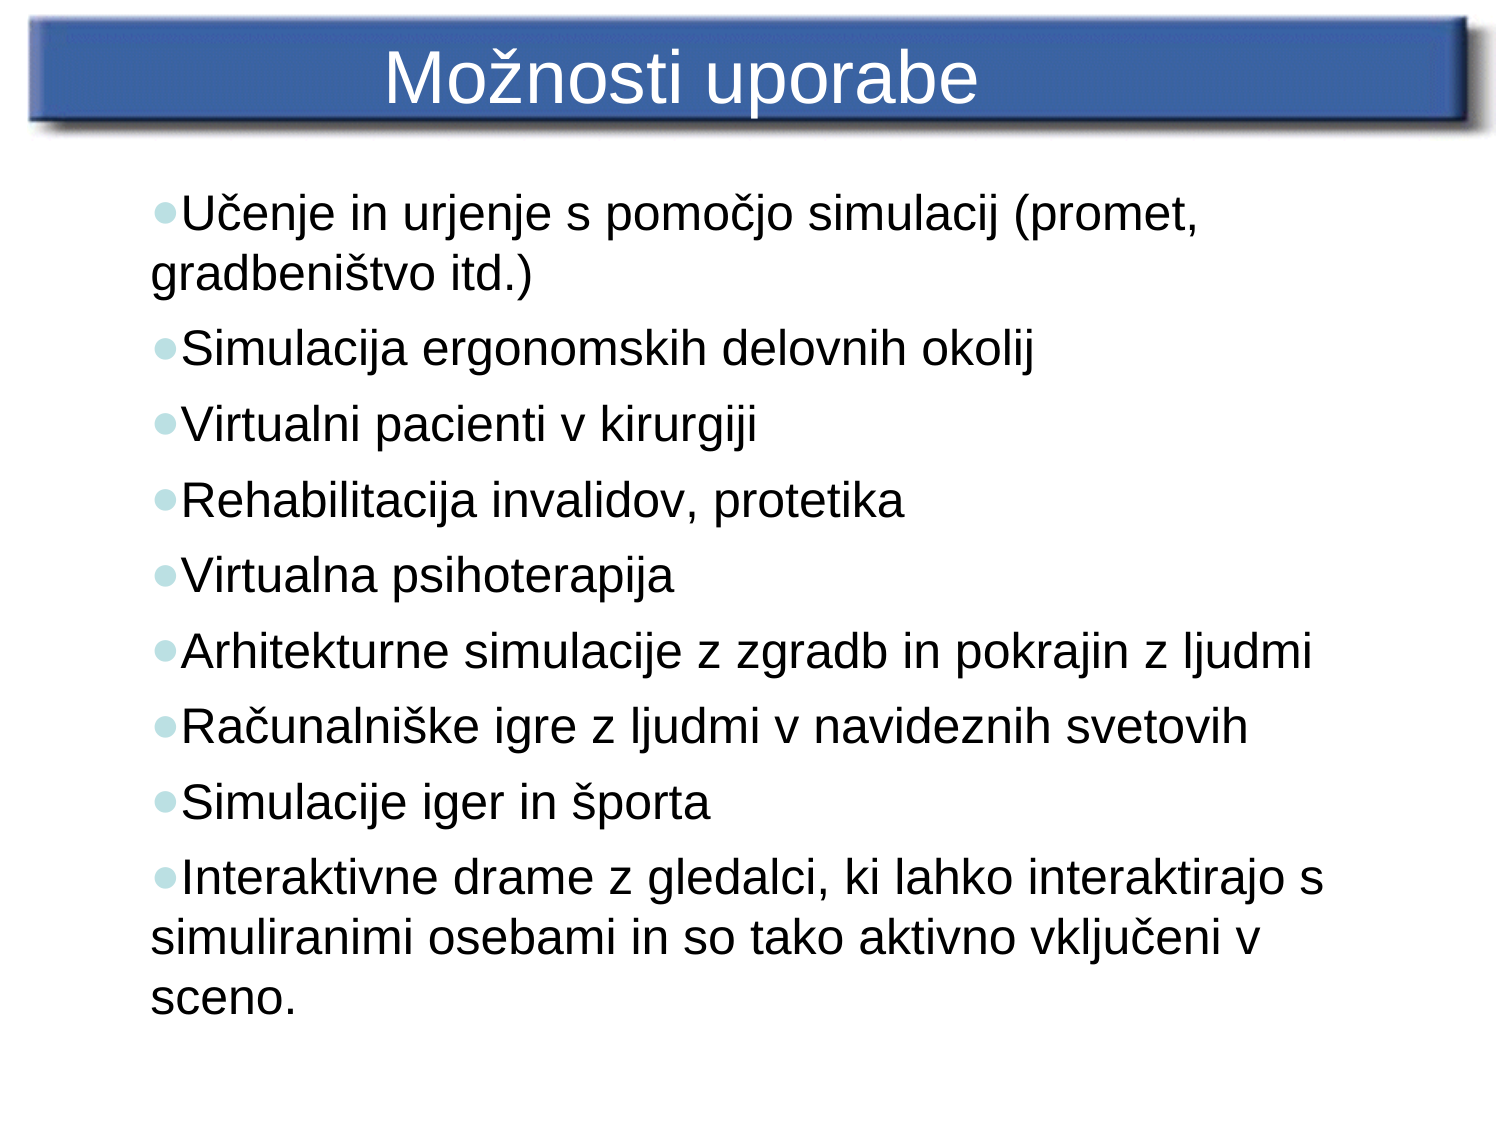

Možnosti uporabe
Učenje in urjenje s pomočjo simulacij (promet, gradbeništvo itd.)
Simulacija ergonomskih delovnih okolij
Virtualni pacienti v kirurgiji
Rehabilitacija invalidov, protetika
Virtualna psihoterapija
Arhitekturne simulacije z zgradb in pokrajin z ljudmi
Računalniške igre z ljudmi v navideznih svetovih
Simulacije iger in športa
Interaktivne drame z gledalci, ki lahko interaktirajo s simuliranimi osebami in so tako aktivno vključeni v sceno.